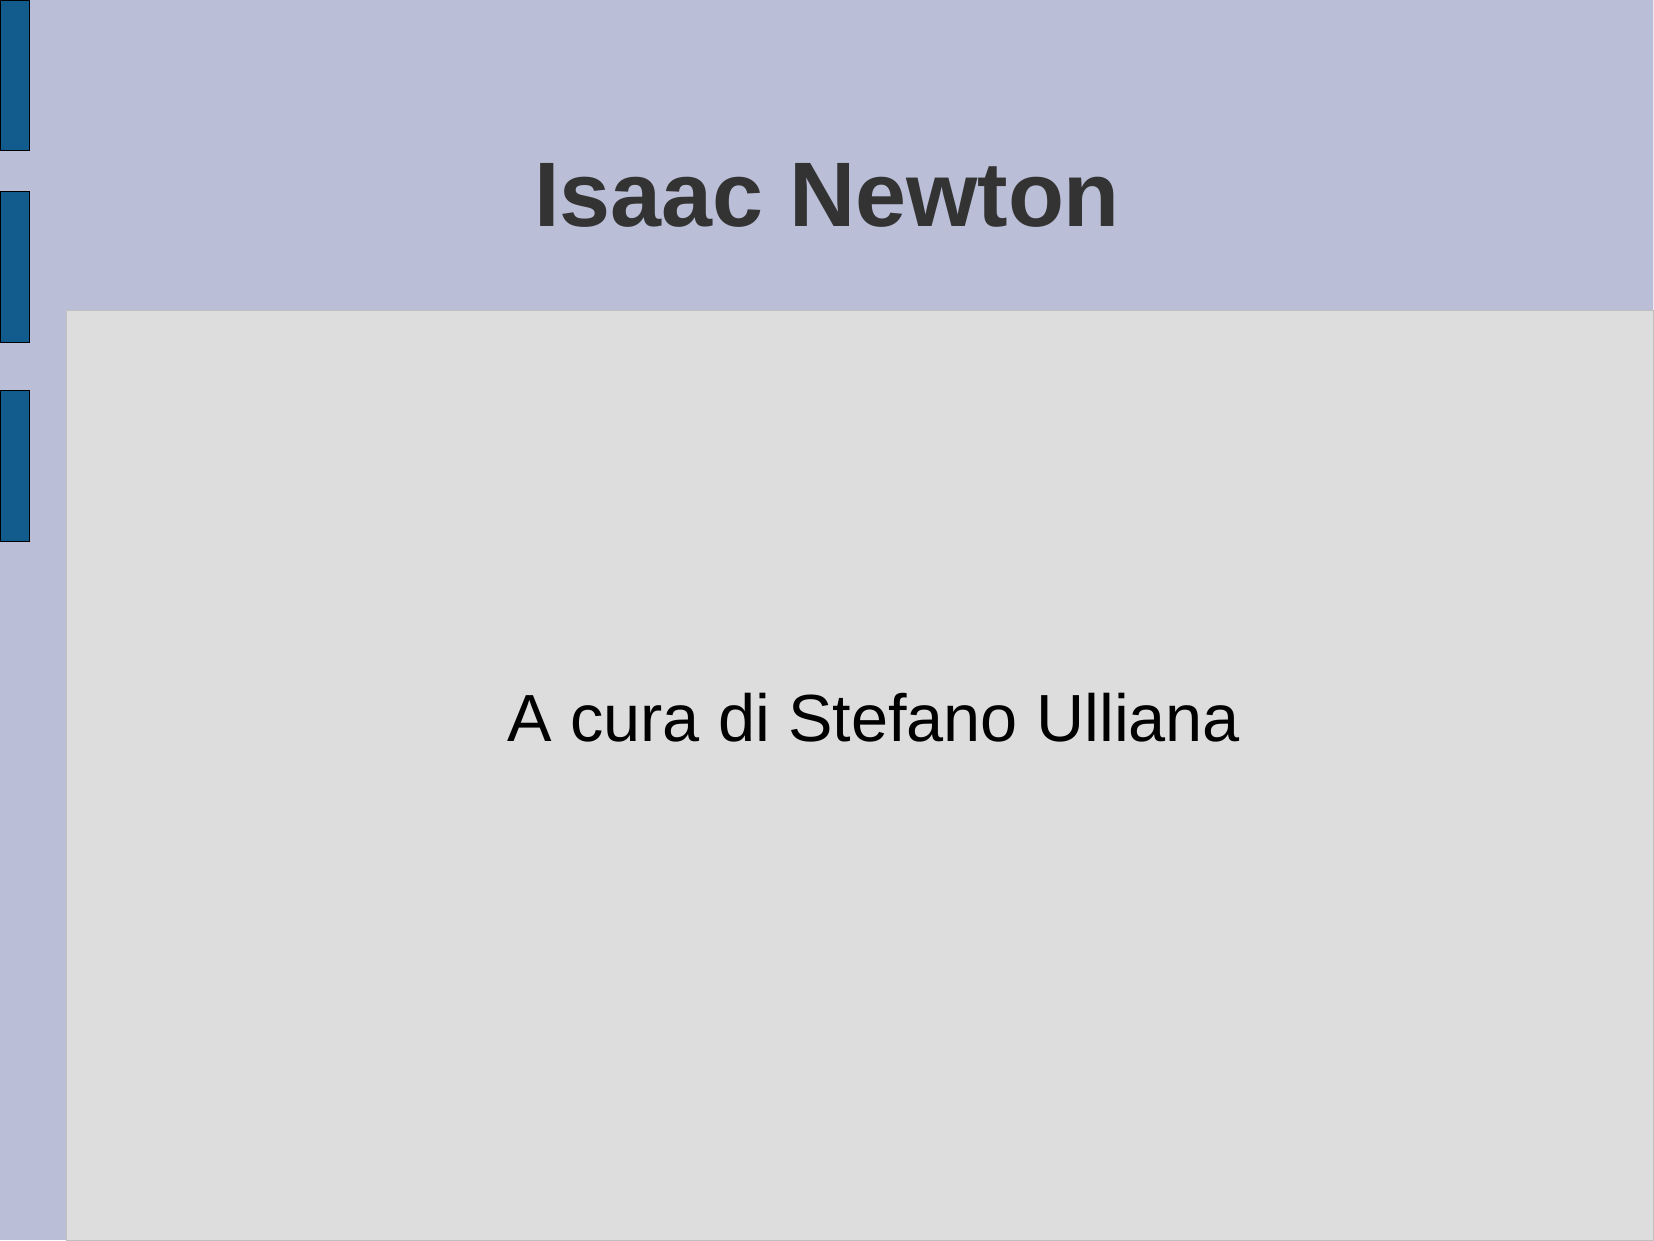

# Isaac Newton
A cura di Stefano Ulliana